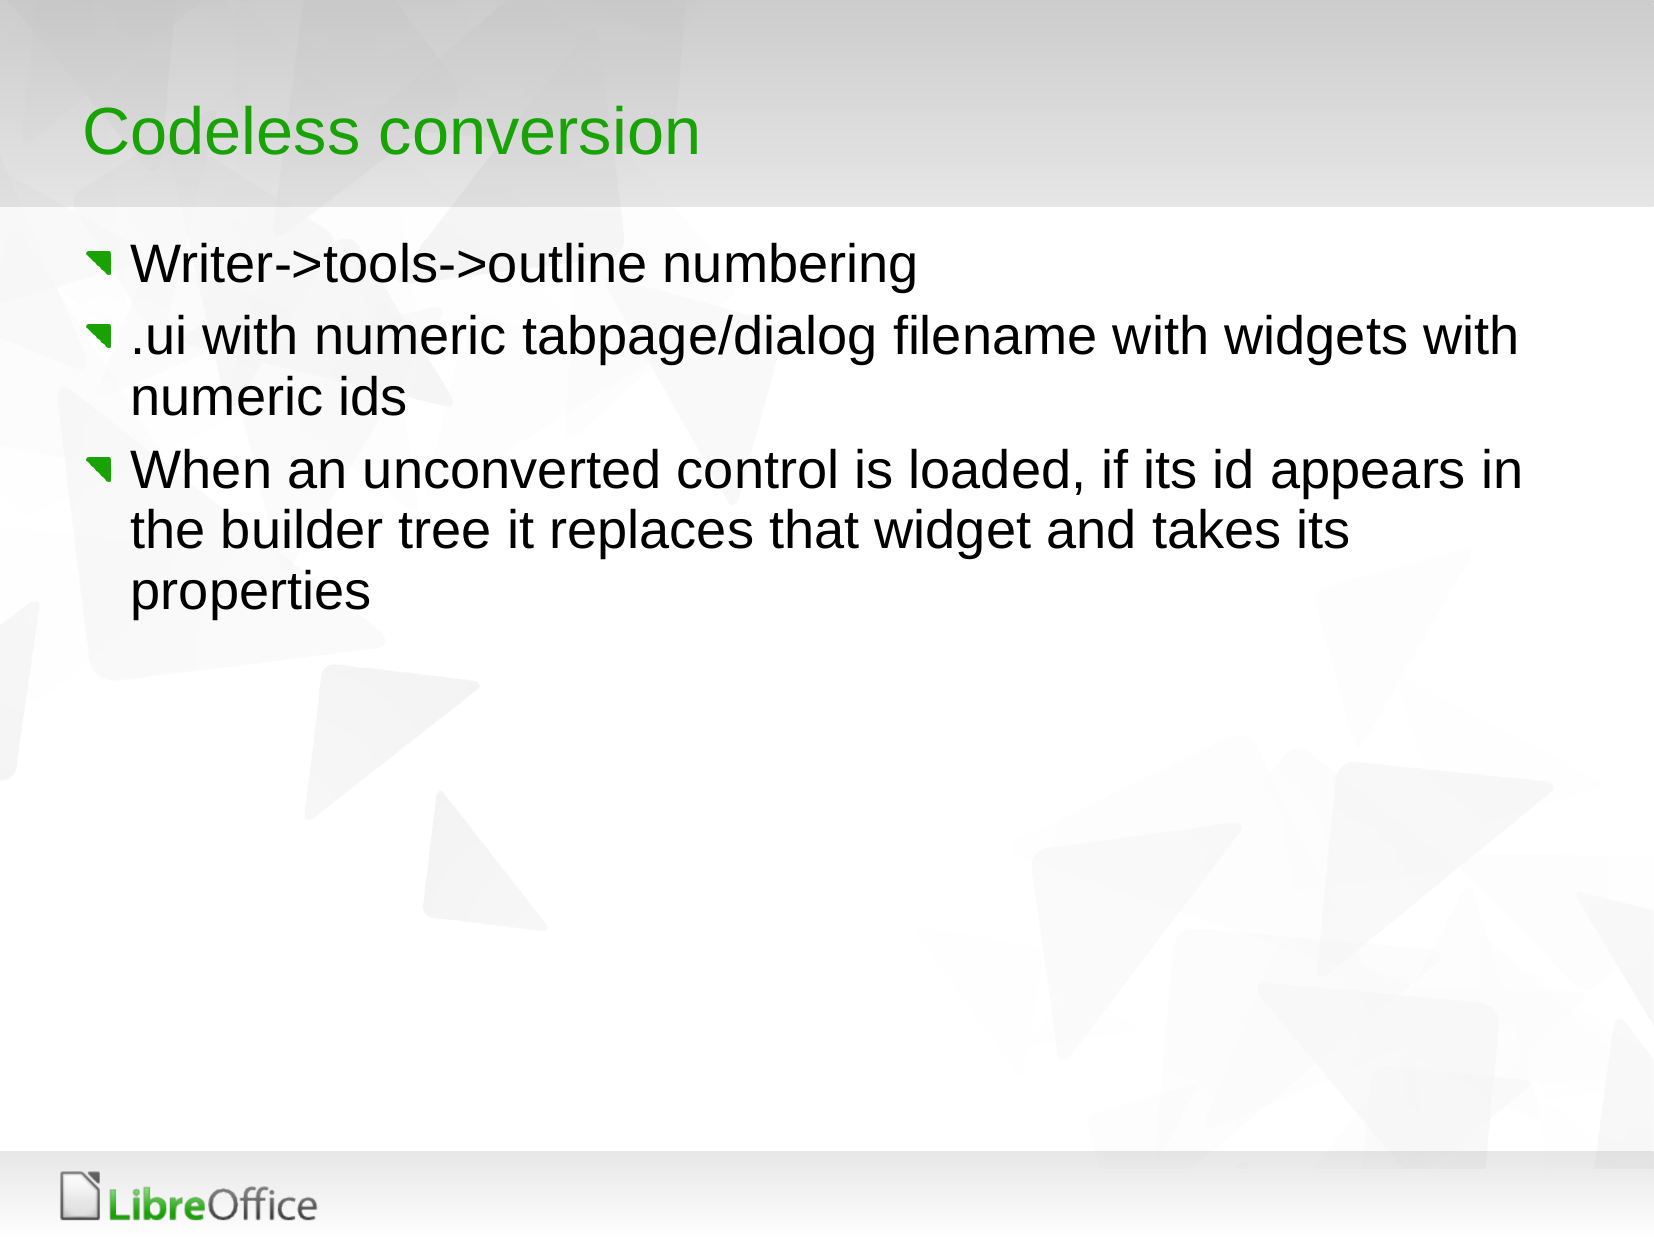

# Codeless conversion
Writer->tools->outline numbering
.ui with numeric tabpage/dialog filename with widgets with numeric ids
When an unconverted control is loaded, if its id appears in the builder tree it replaces that widget and takes its properties